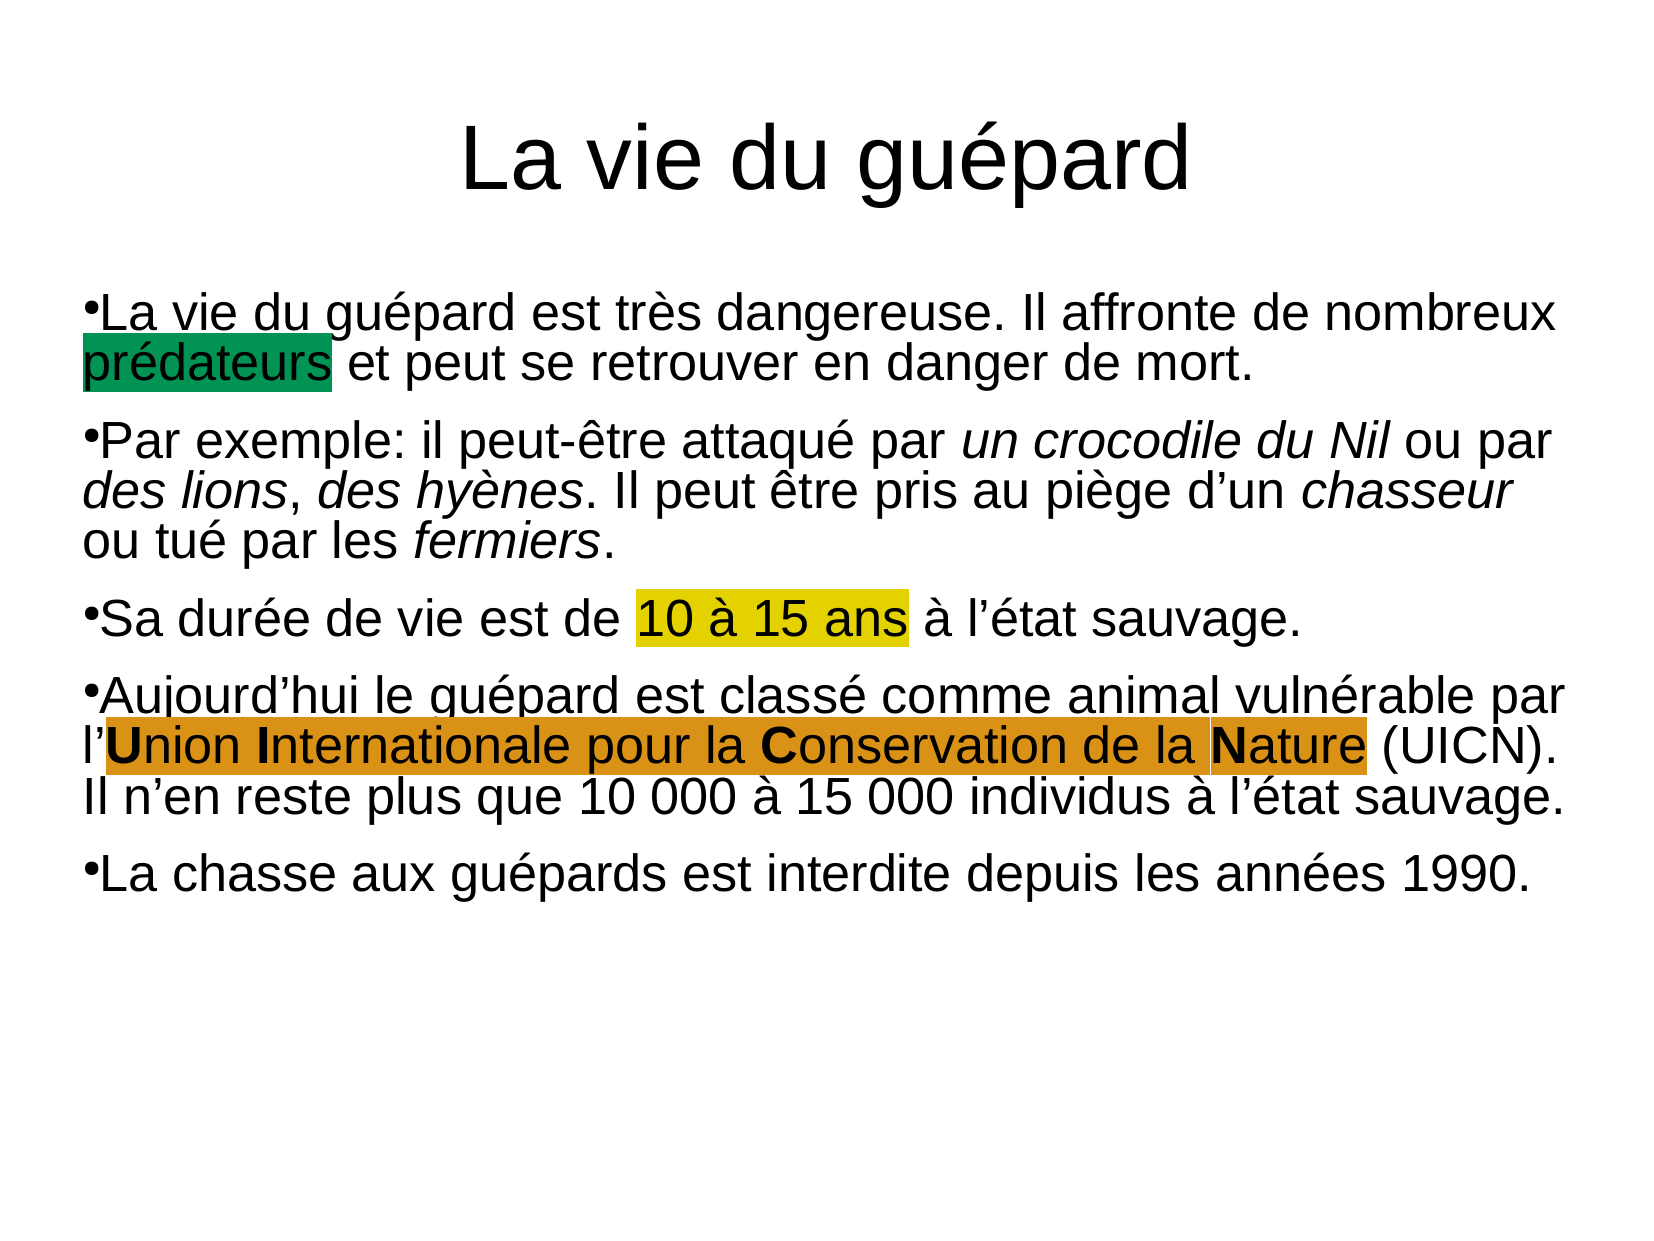

# La vie du guépard
La vie du guépard est très dangereuse. Il affronte de nombreux prédateurs et peut se retrouver en danger de mort.
Par exemple: il peut-être attaqué par un crocodile du Nil ou par des lions, des hyènes. Il peut être pris au piège d’un chasseur ou tué par les fermiers.
Sa durée de vie est de 10 à 15 ans à l’état sauvage.
Aujourd’hui le guépard est classé comme animal vulnérable par l’Union Internationale pour la Conservation de la Nature (UICN). Il n’en reste plus que 10 000 à 15 000 individus à l’état sauvage.
La chasse aux guépards est interdite depuis les années 1990.